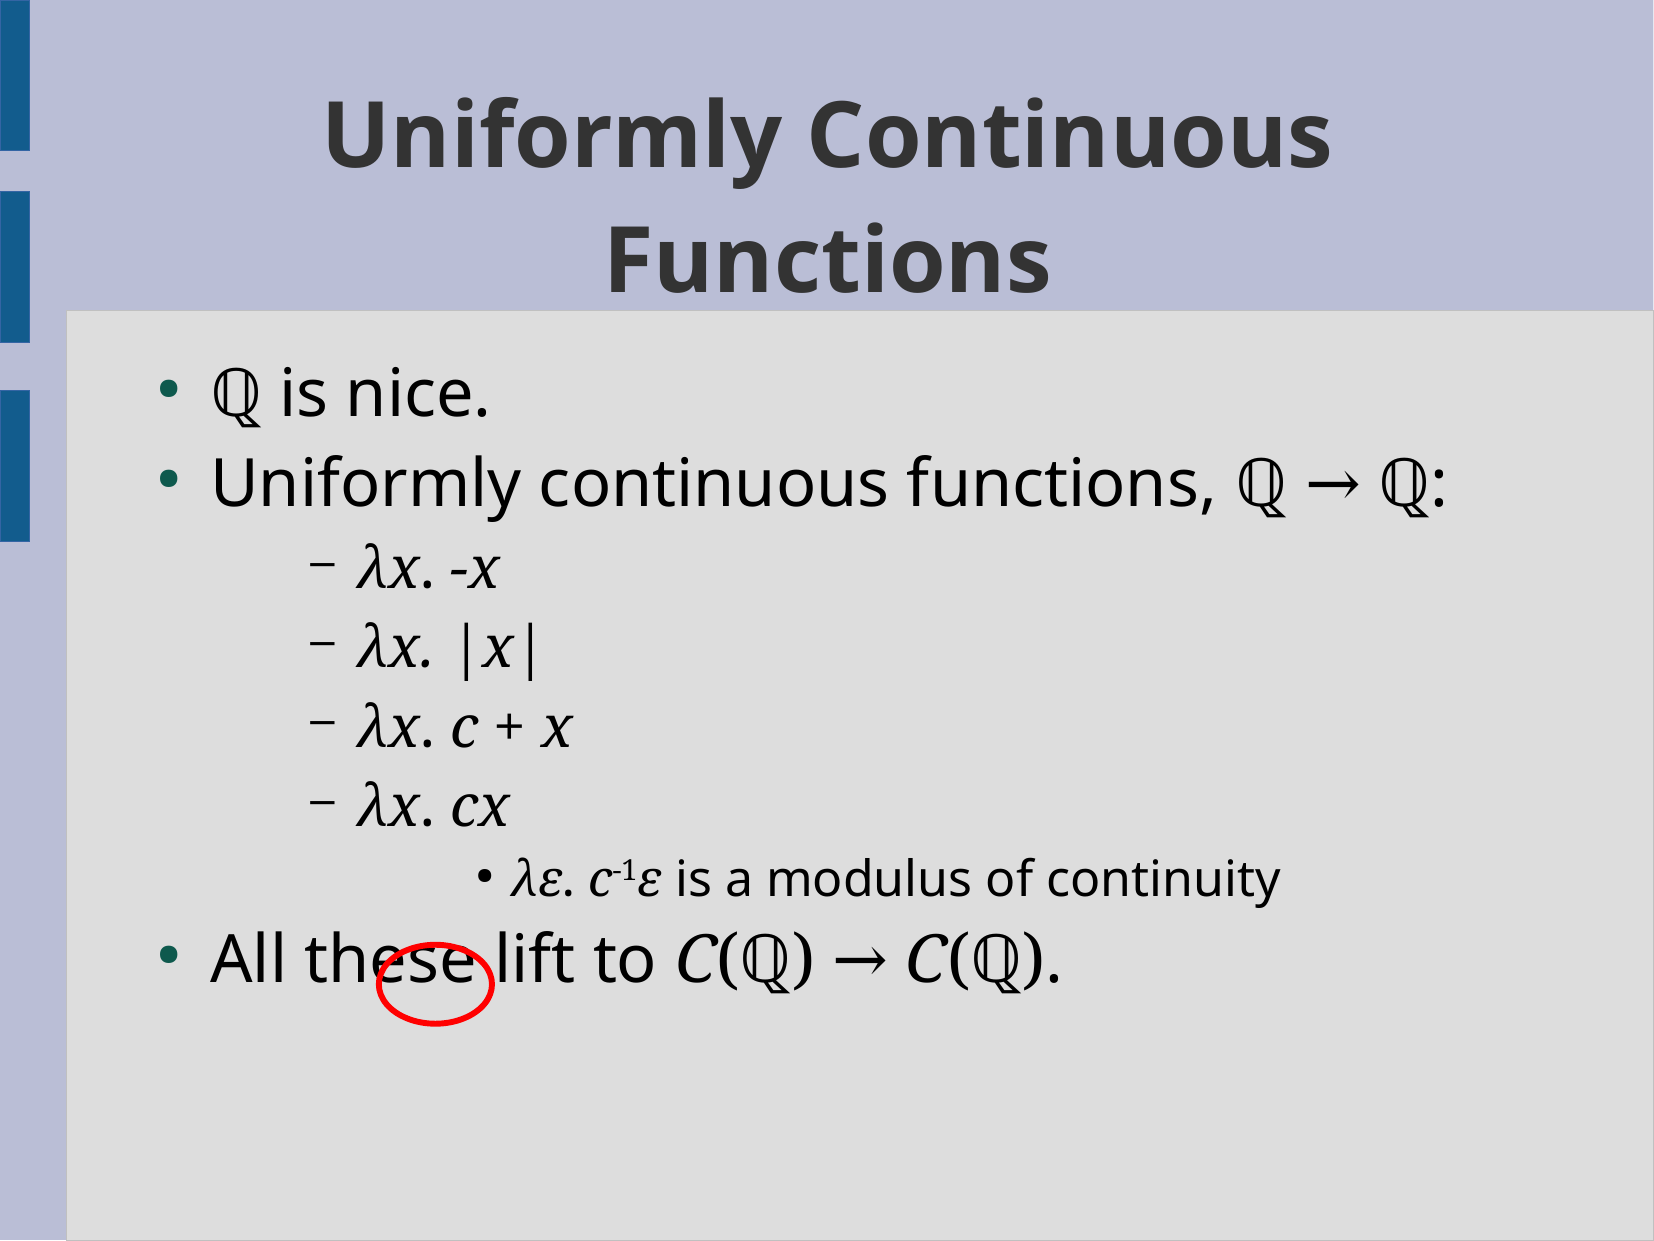

# Uniformly Continuous Functions
ℚ is nice.
Uniformly continuous functions, ℚ → ℚ:
λx. -x
λx. |x|
λx. c + x
λx. cx
λε. c-1ε is a modulus of continuity
All these lift to C(ℚ) → C(ℚ).